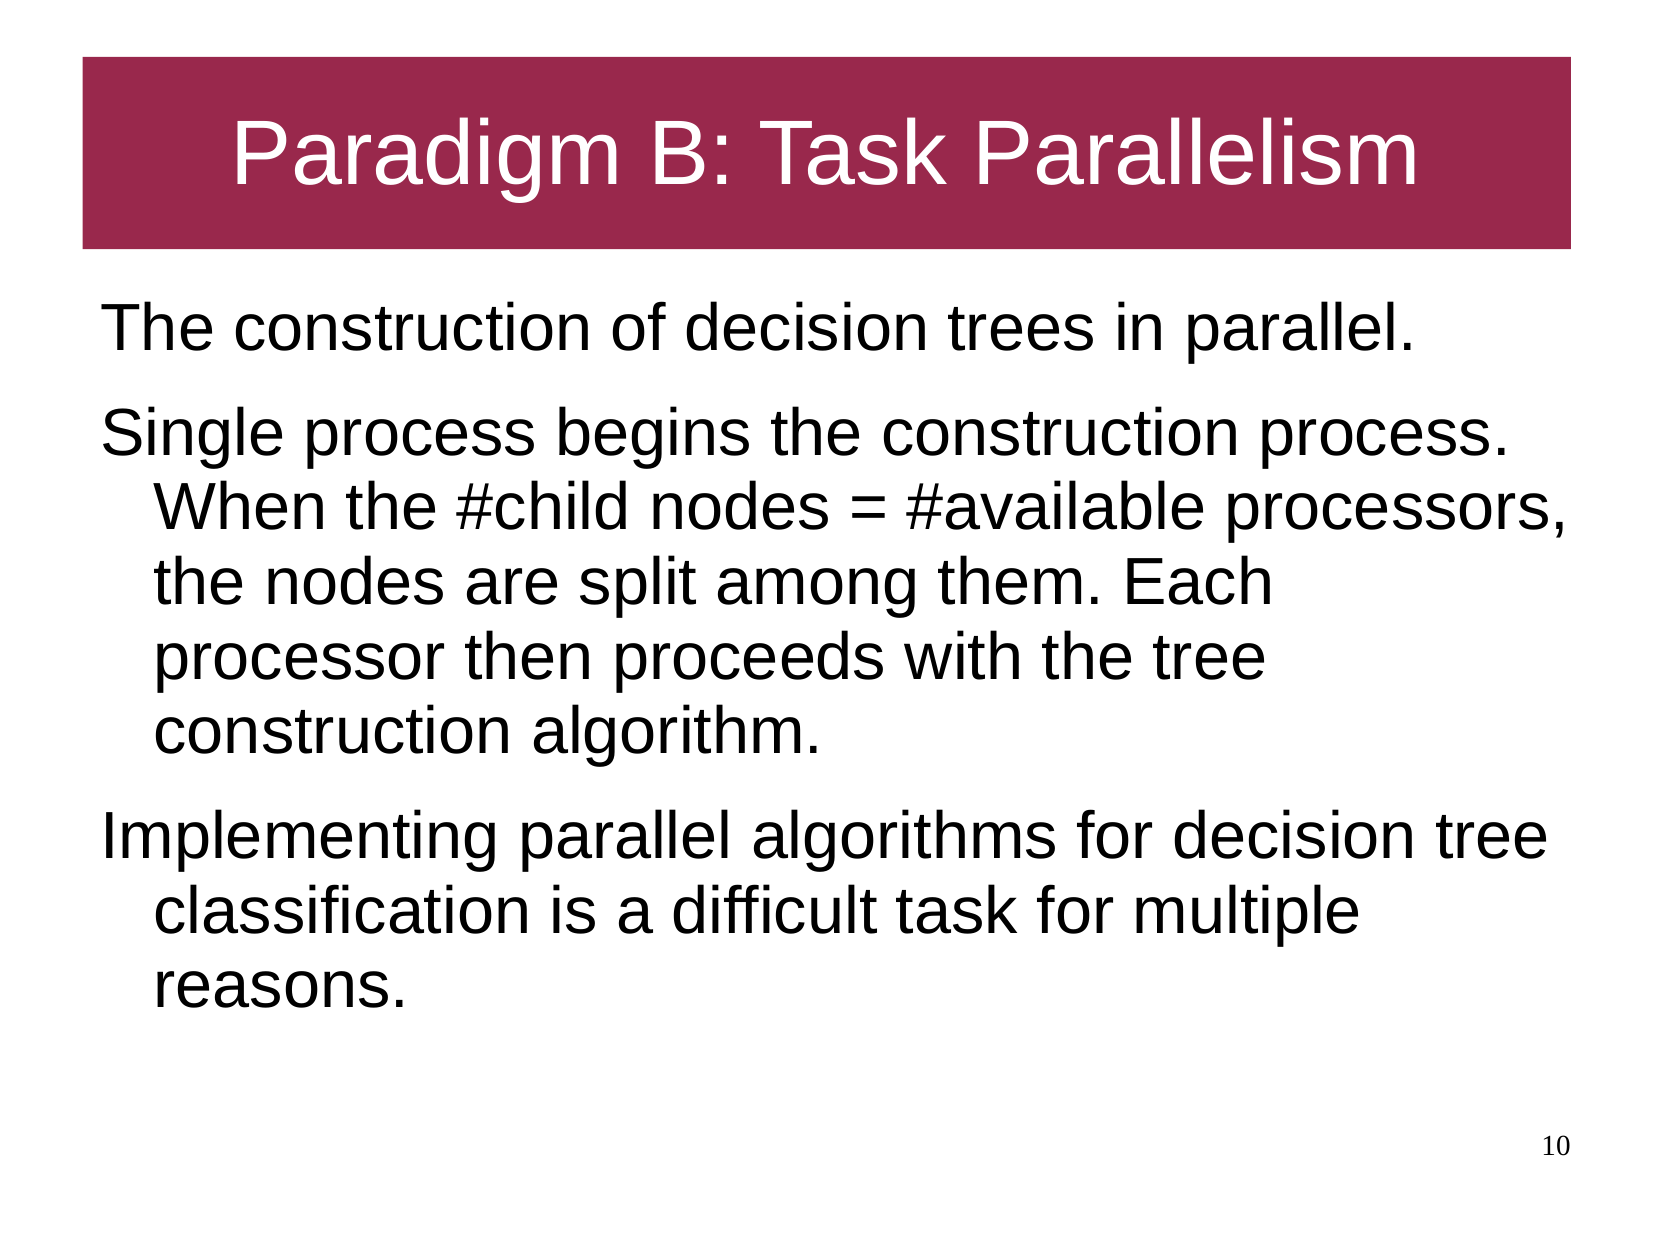

# Paradigm B: Task Parallelism
The construction of decision trees in parallel.
Single process begins the construction process. When the #child nodes = #available processors, the nodes are split among them. Each processor then proceeds with the tree construction algorithm.
Implementing parallel algorithms for decision tree classification is a difficult task for multiple reasons.
10